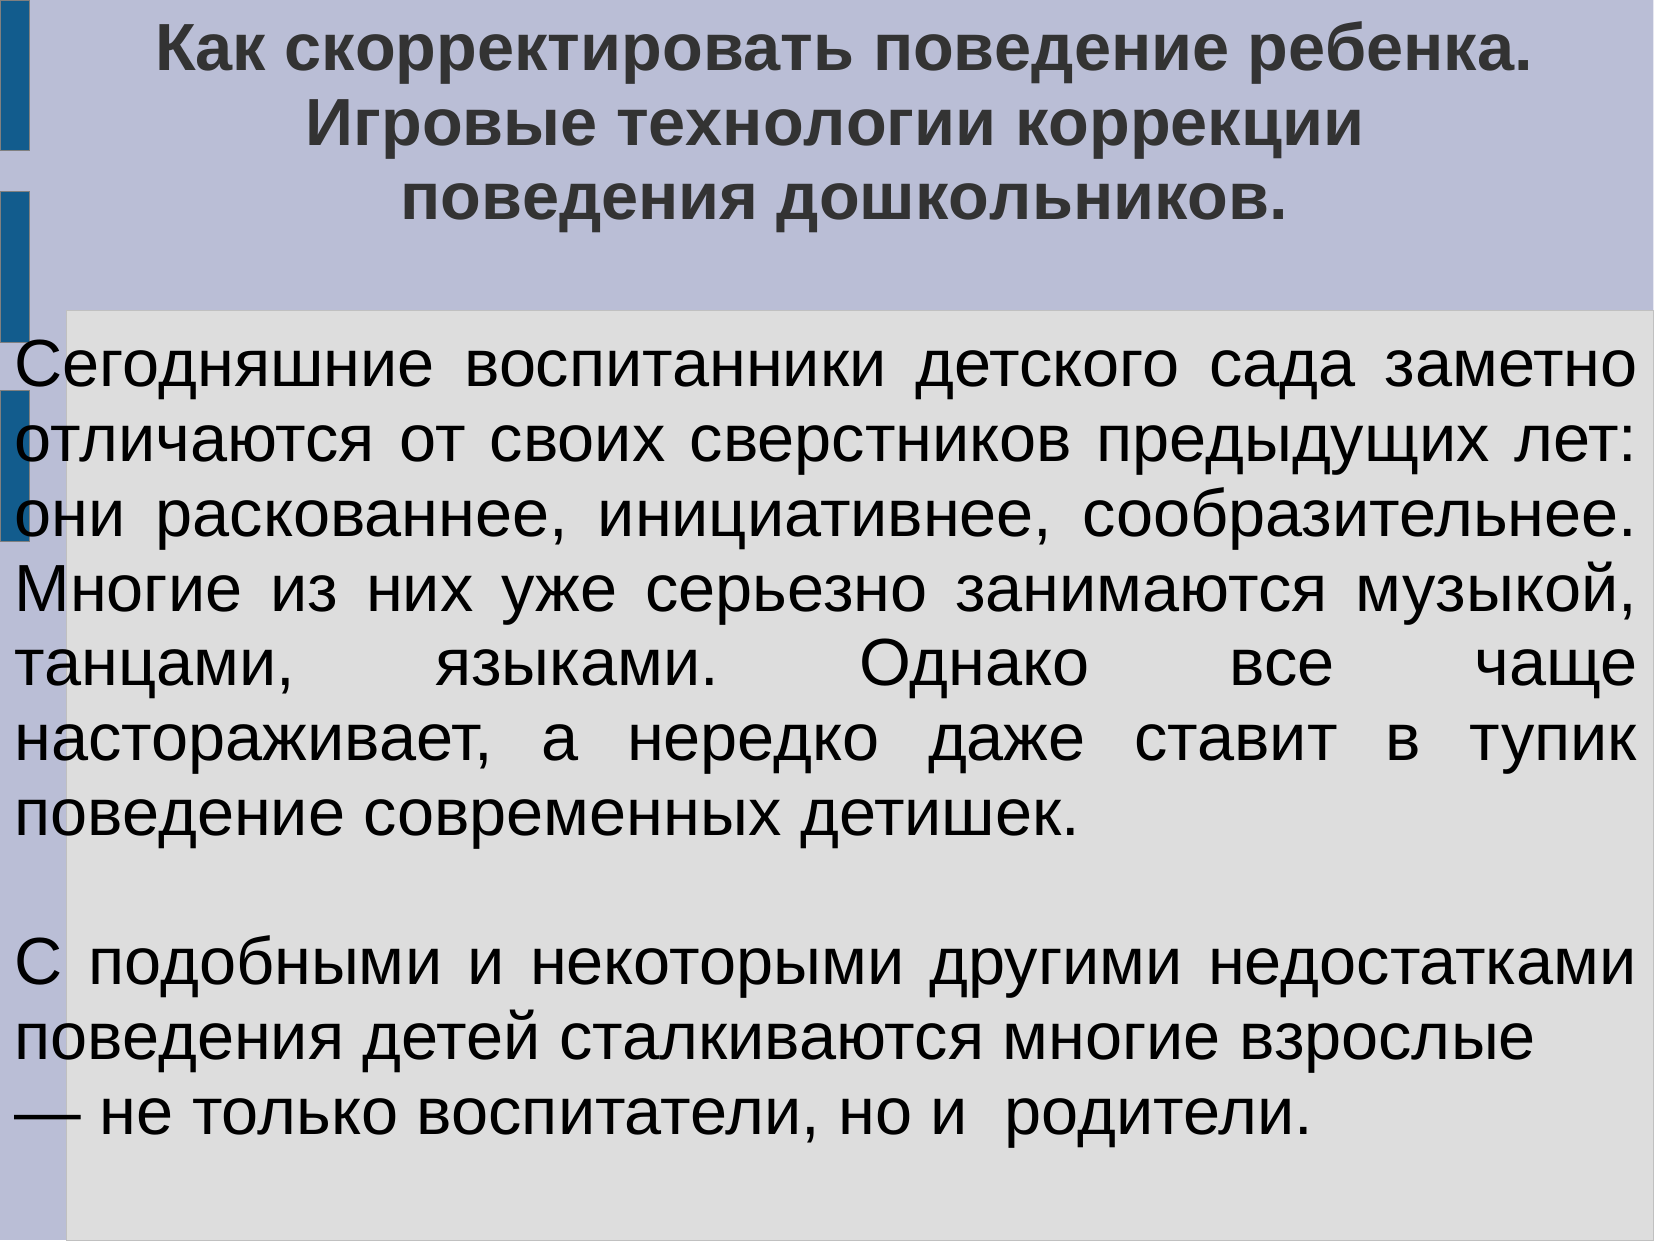

# Как скорректировать поведение ребенка. Игровые технологии коррекции поведения дошкольников.
Сегодняшние воспитанники детского сада заметно отличаются от своих сверстников предыдущих лет: они раскованнее, инициативнее, сообразительнее. Многие из них уже серьезно занимаются музыкой, танцами, языками. Однако все чаще настораживает, а нередко даже ставит в тупик поведение современных детишек.
С подобными и некоторыми другими недостатками поведения детей сталкиваются многие взрослые
— не только воспитатели, но и родители.